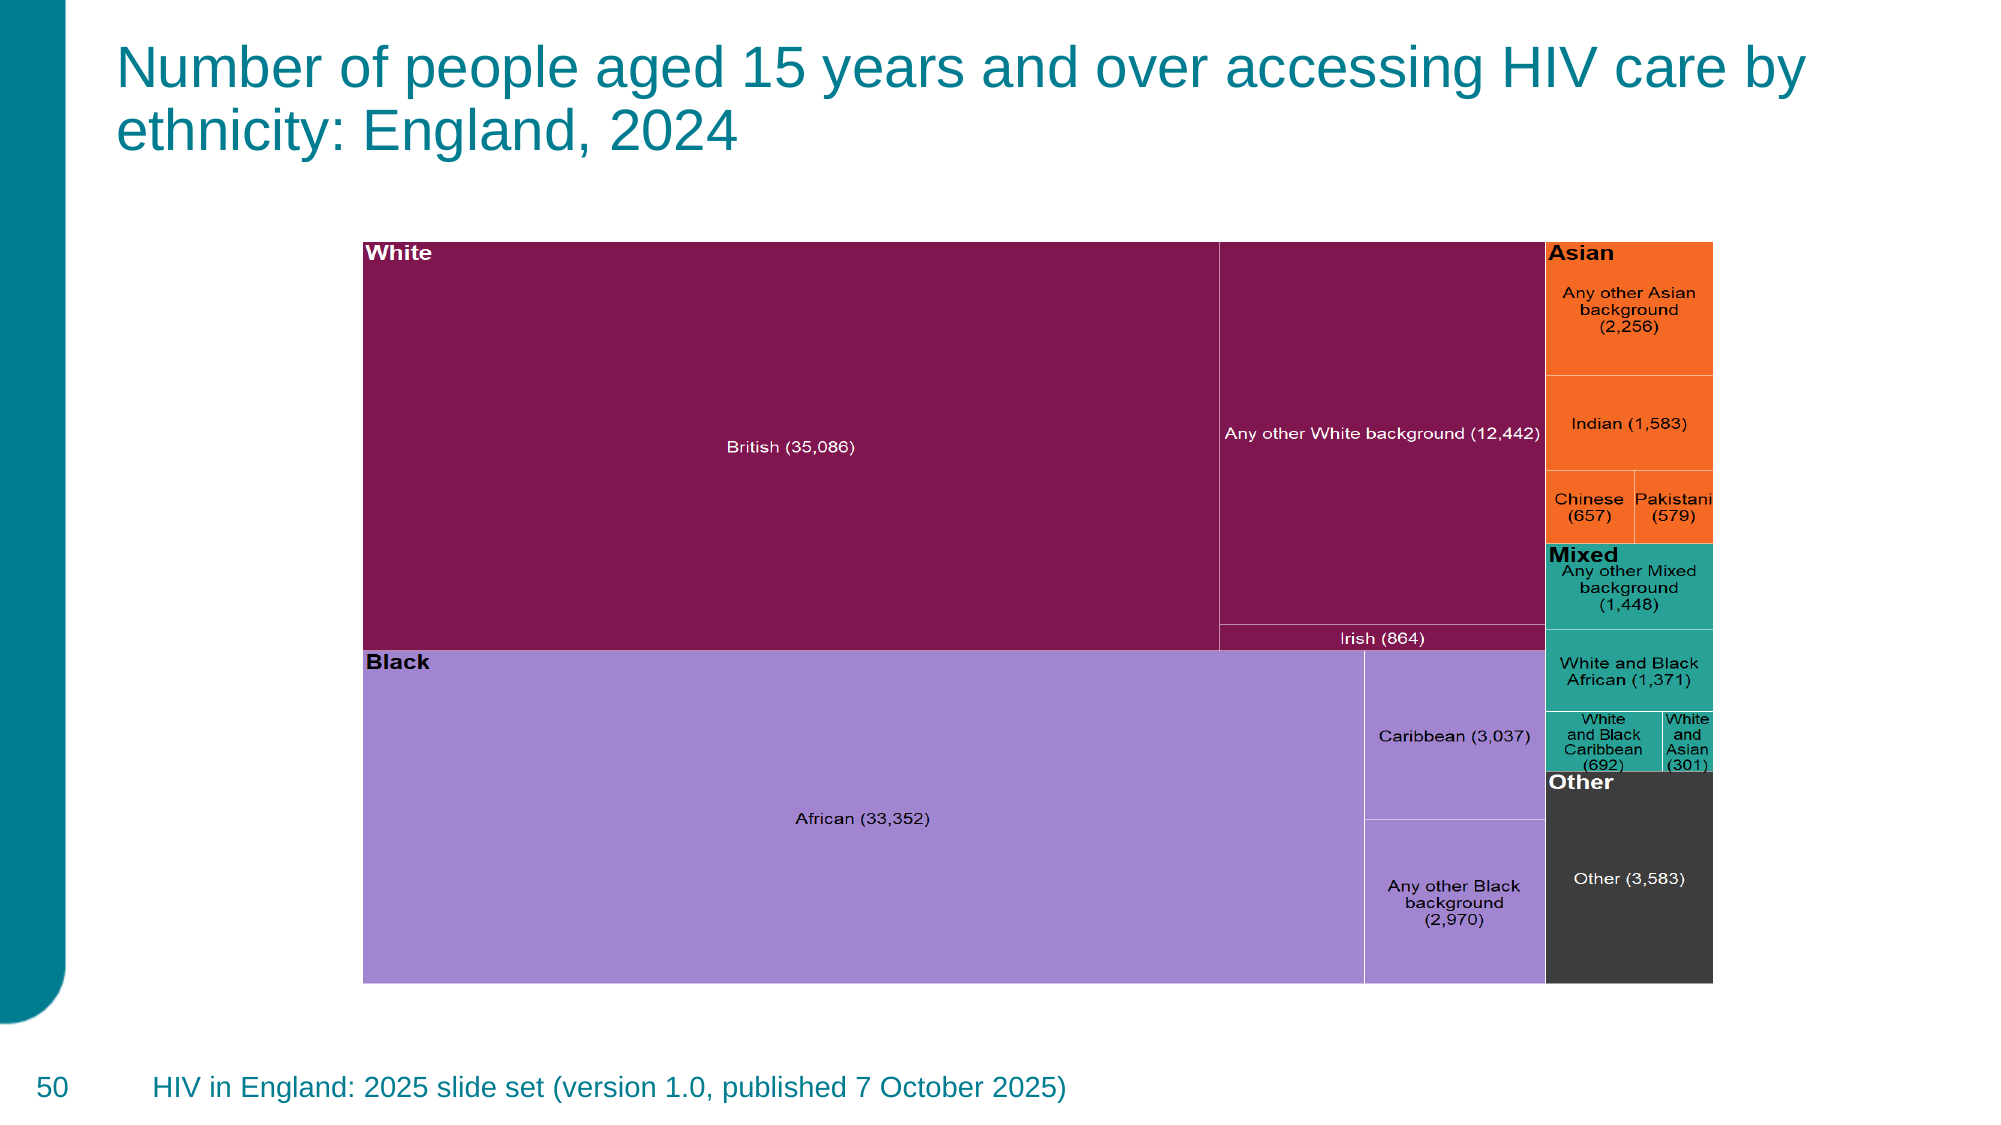

# Number of people aged 15 years and over accessing HIV care by ethnicity: England, 2024
49
HIV in England: 2025 slide set (version 1.0, published 7 October 2025)